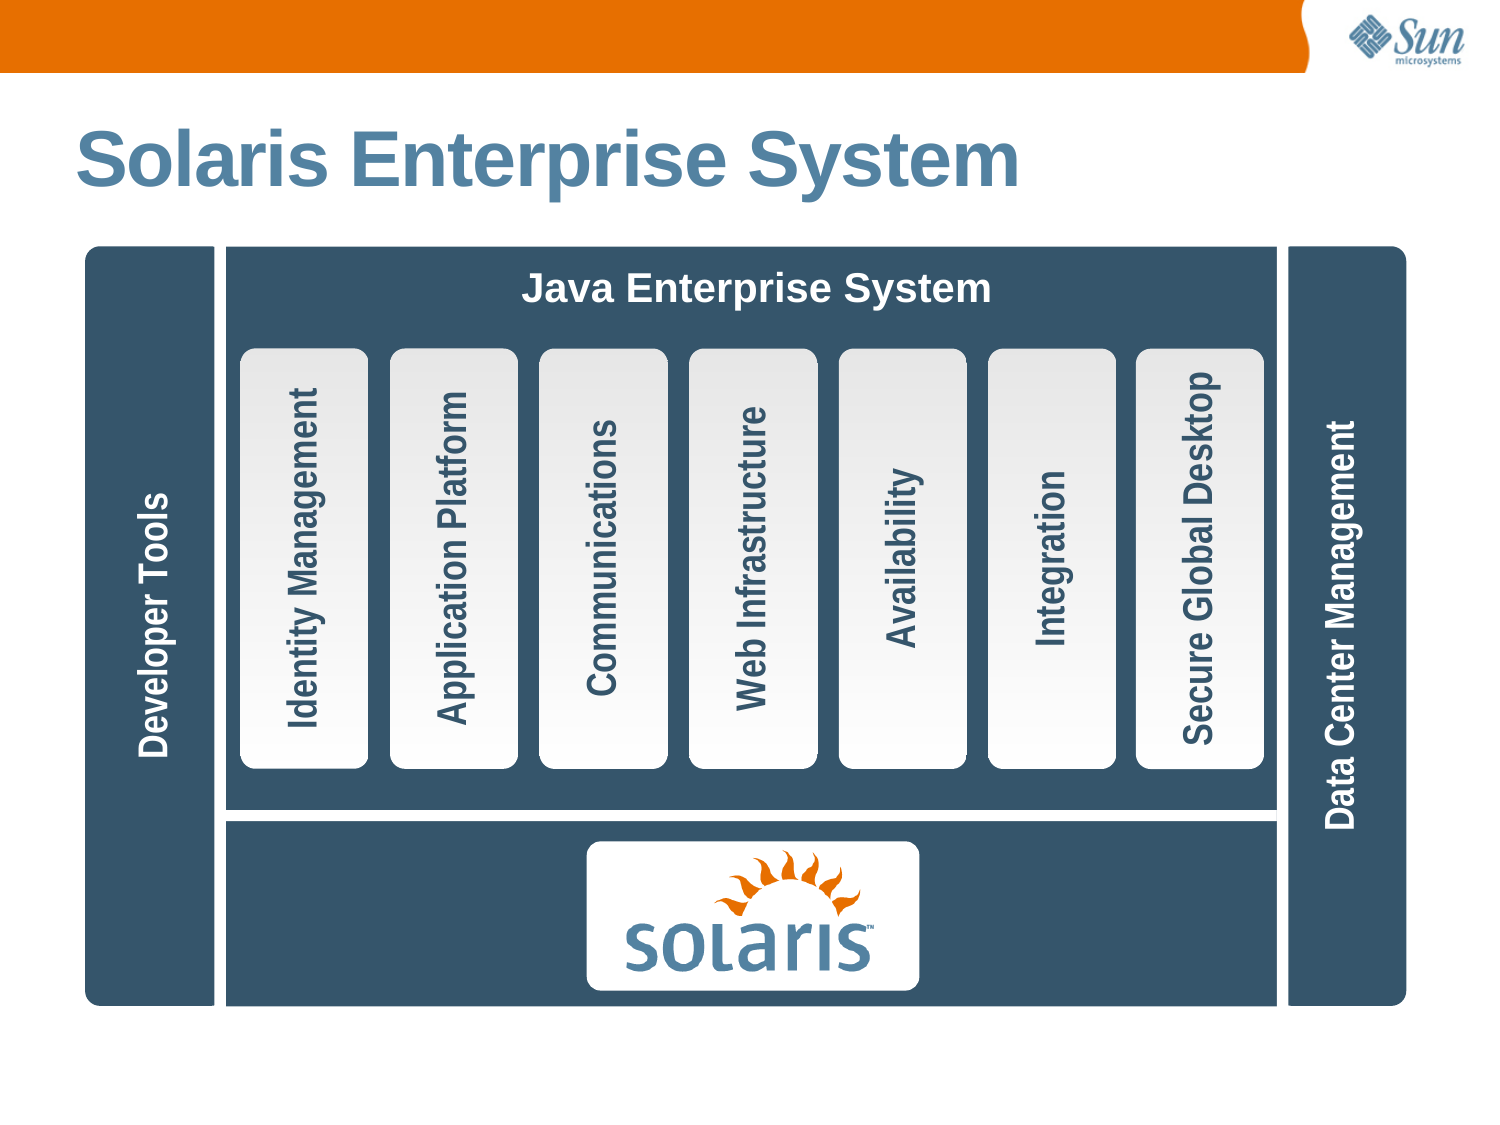

# Solaris Enterprise System
Developer Tools
Data Center Management
Java Enterprise System
Identity Management
Application Platform
Communications
Web Infrastructure
Availability
Integration
Secure Global Desktop